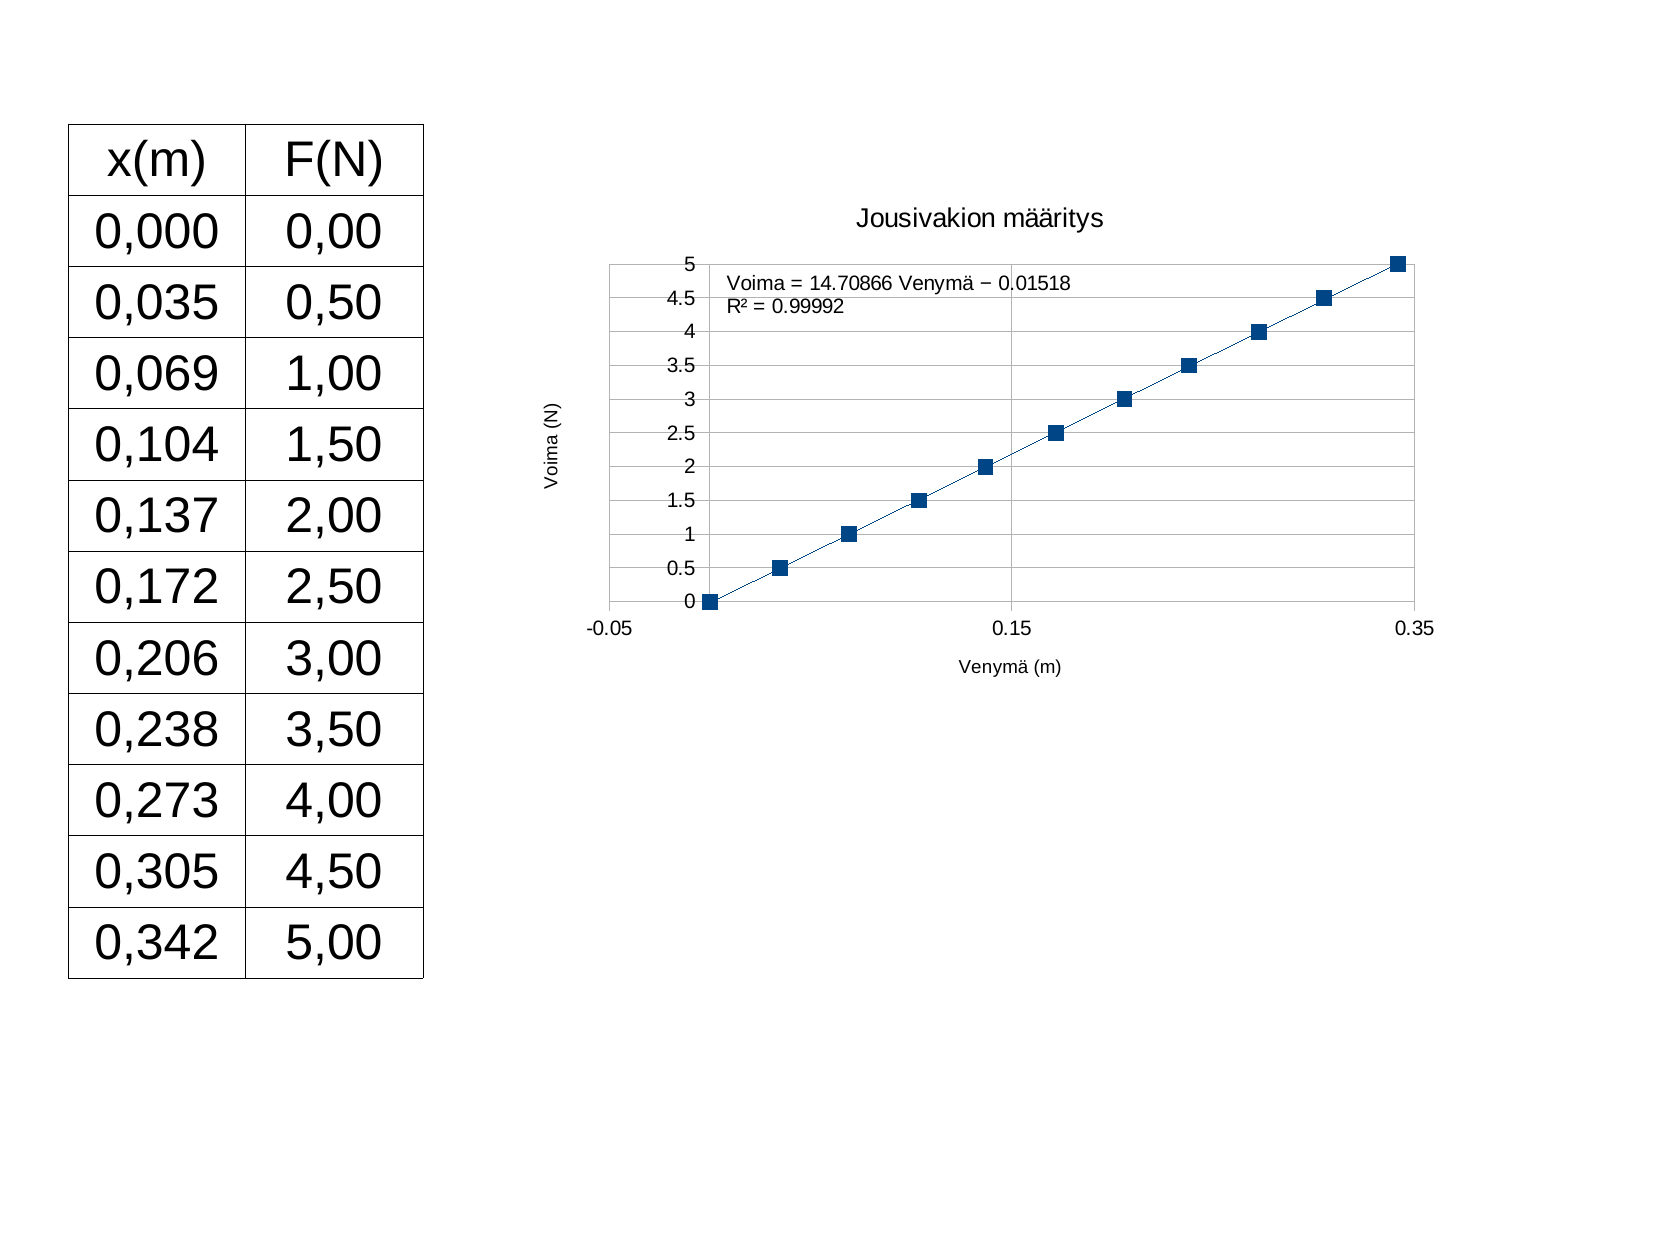

| | |
| --- | --- |
| | |
| | |
| | |
| | |
| | |
| | |
| | |
| | |
| | |
| | |
| | |
| x(m) | F(N) |
| --- | --- |
| 0,000 | 0,00 |
| 0,035 | 0,50 |
| 0,069 | 1,00 |
| 0,104 | 1,50 |
| 0,137 | 2,00 |
| 0,172 | 2,50 |
| 0,206 | 3,00 |
| 0,238 | 3,50 |
| 0,273 | 4,00 |
| 0,305 | 4,50 |
| 0,342 | 5,00 |
### Chart: Jousivakion määritys
| Category | Sarake C |
|---|---|